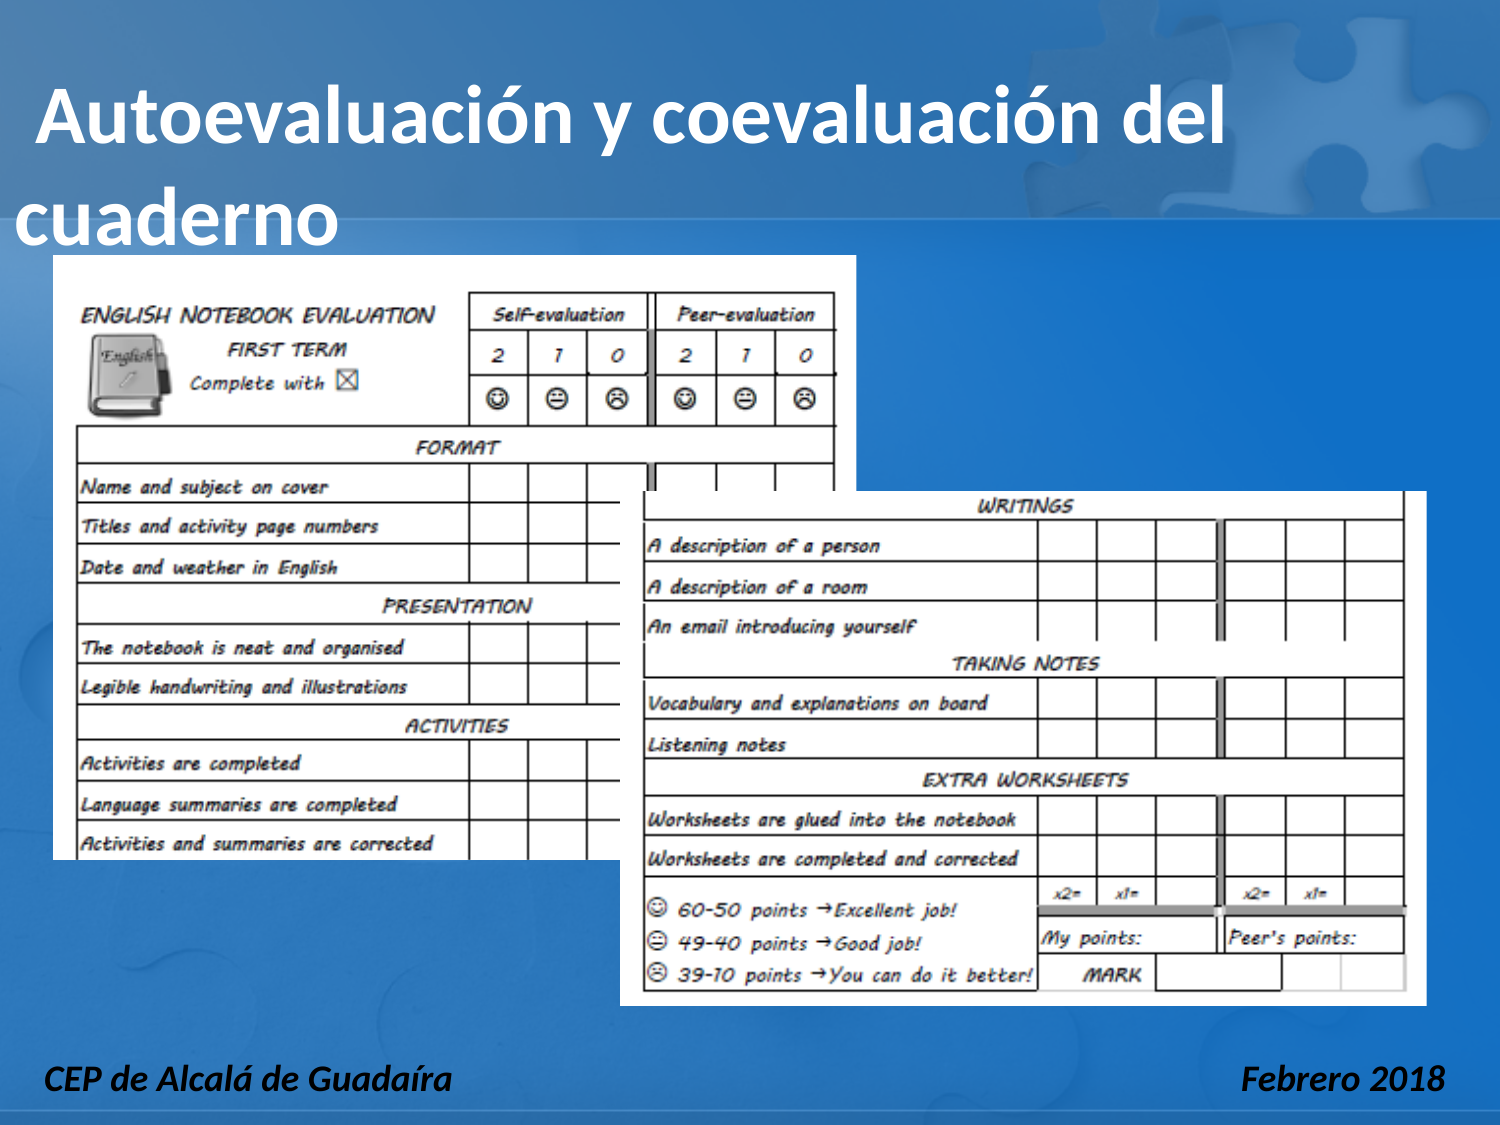

# Autoevaluación y coevaluación del cuaderno
CEP de Alcalá de Guadaíra Febrero 2018